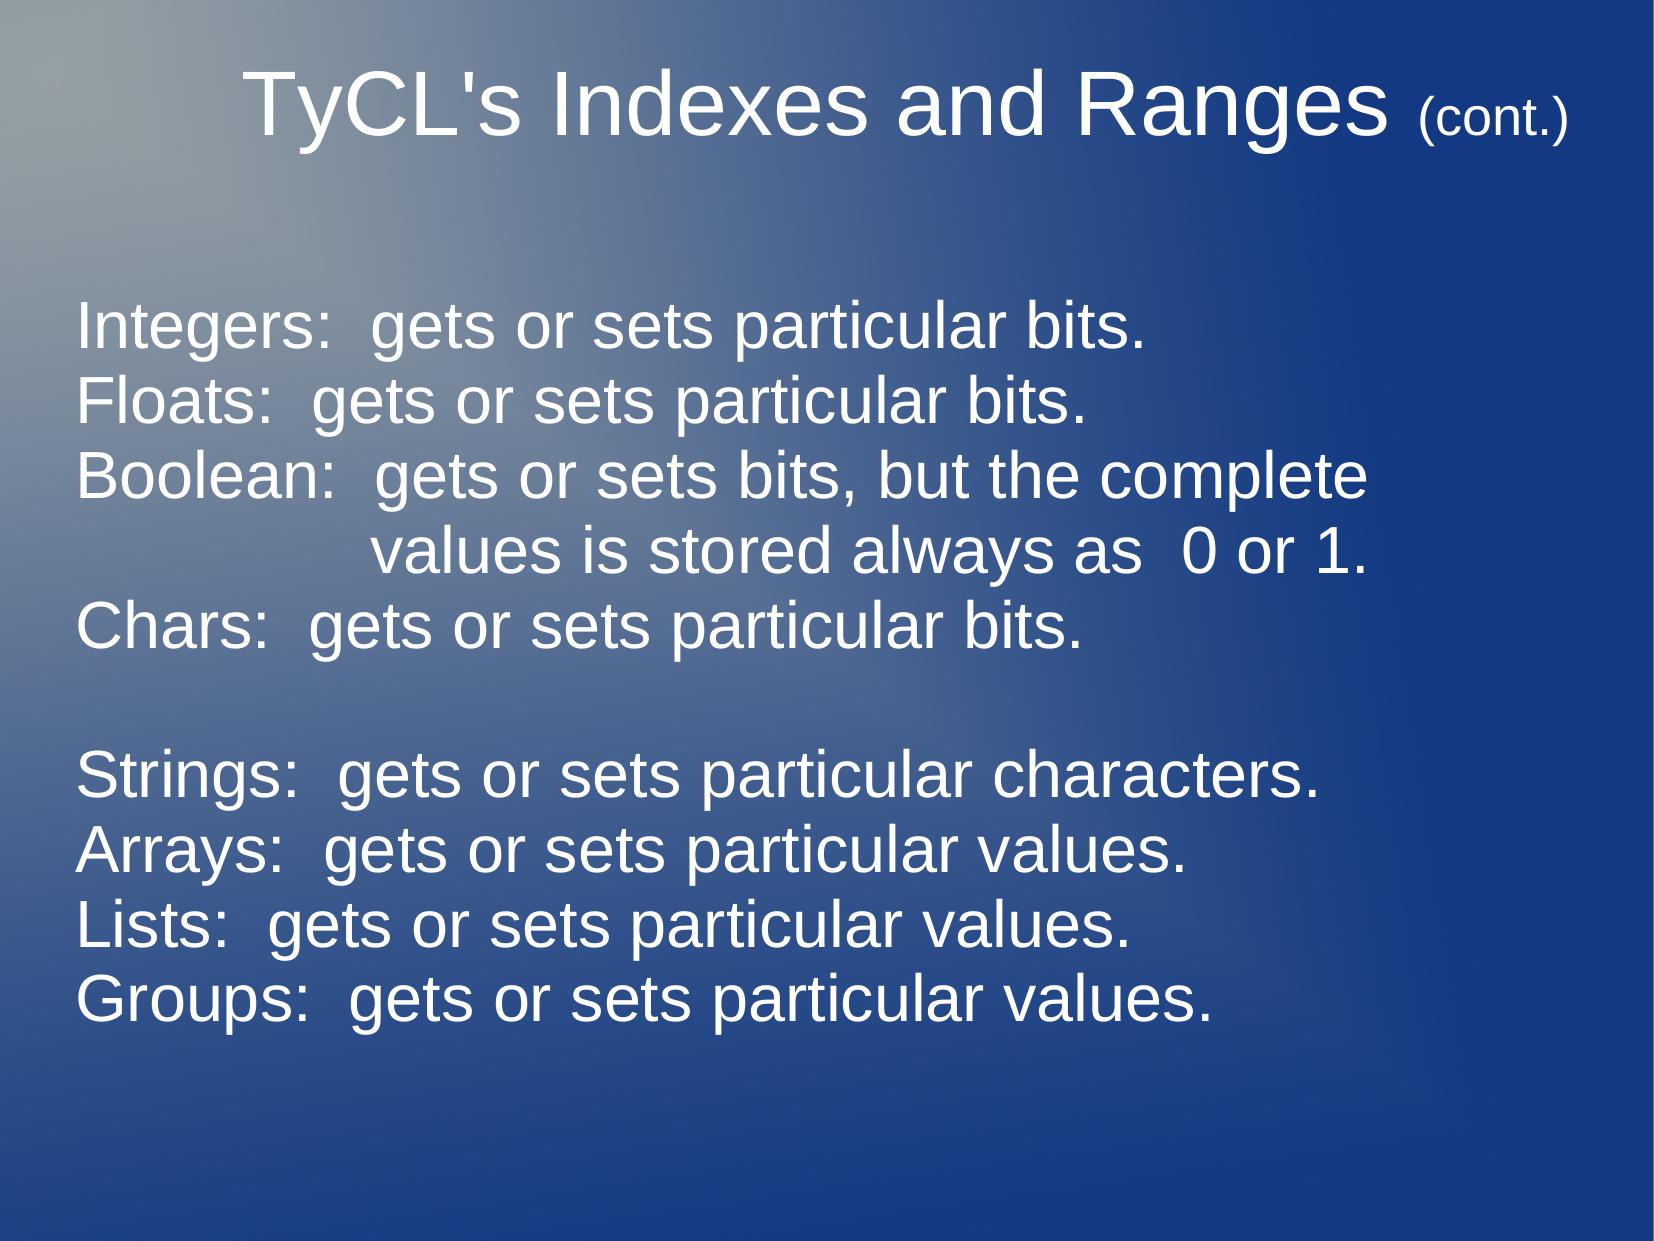

TyCL's Indexes and Ranges (cont.)
# Integers: gets or sets particular bits.
Floats: gets or sets particular bits.
Boolean: gets or sets bits, but the complete
			 values is stored always as 0 or 1.
Chars: gets or sets particular bits.
Strings: gets or sets particular characters.
Arrays: gets or sets particular values.
Lists: gets or sets particular values.
Groups: gets or sets particular values.